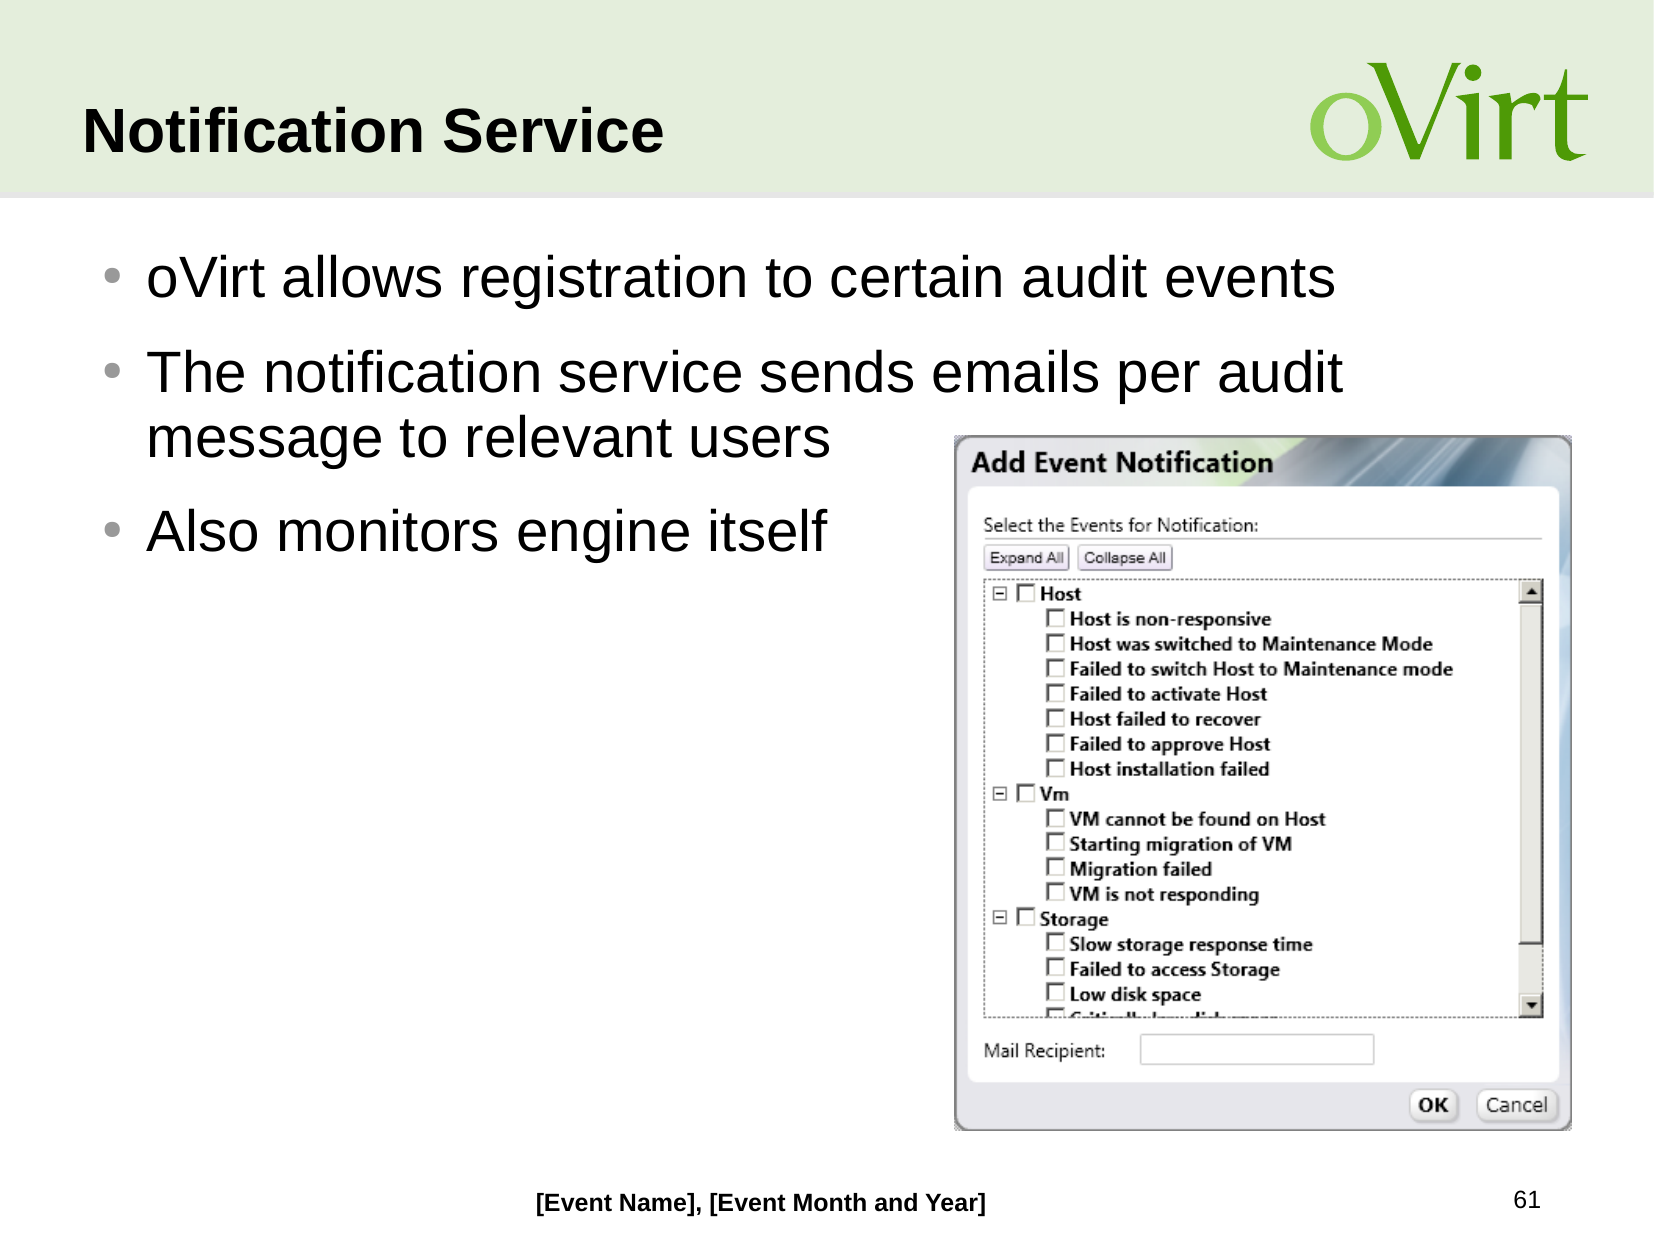

# Notification Service
oVirt allows registration to certain audit events
The notification service sends emails per audit message to relevant users
Also monitors engine itself